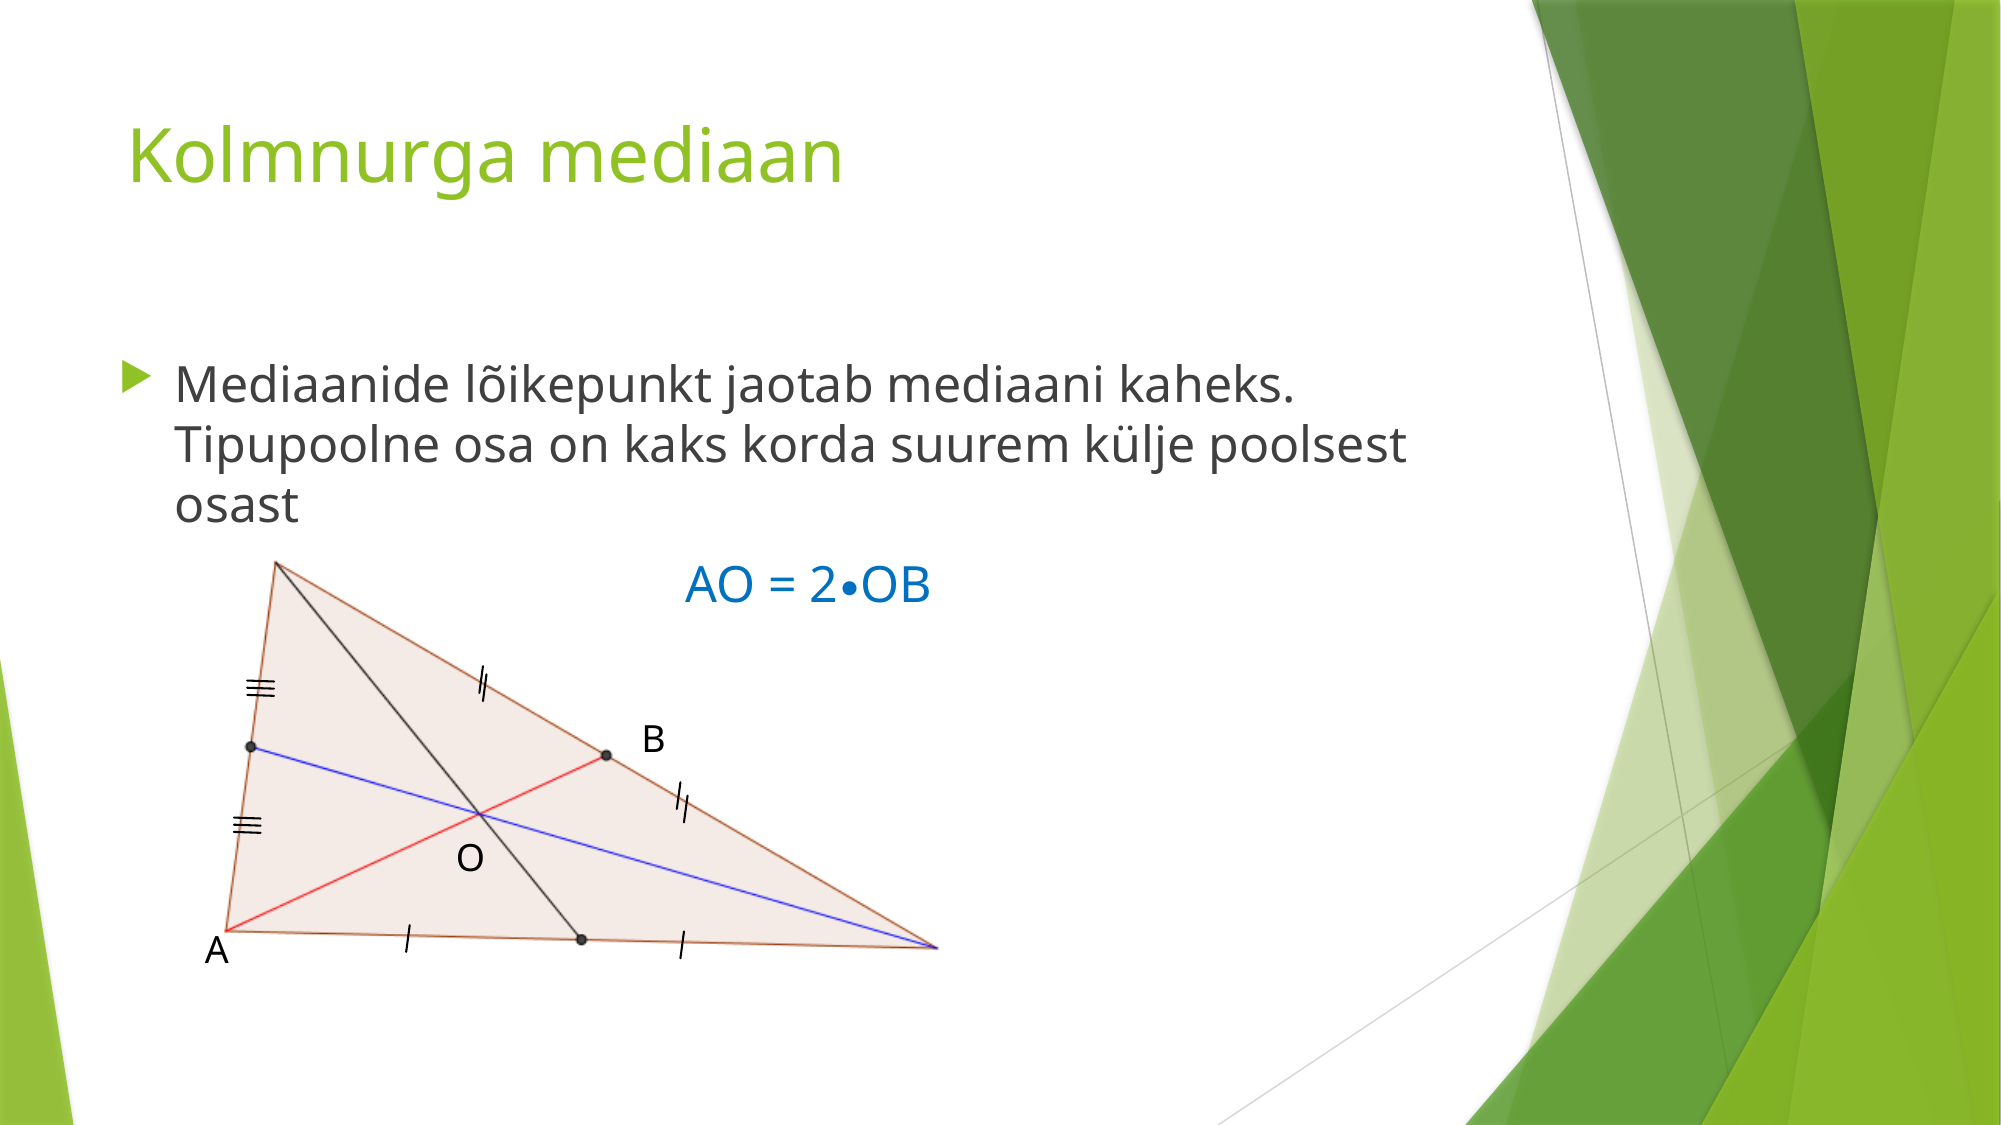

# Kolmnurga mediaan
Mediaanide lõikepunkt jaotab mediaani kaheks. Tipupoolne osa on kaks korda suurem külje poolsest osast
AO = 2∙OB
B
O
A